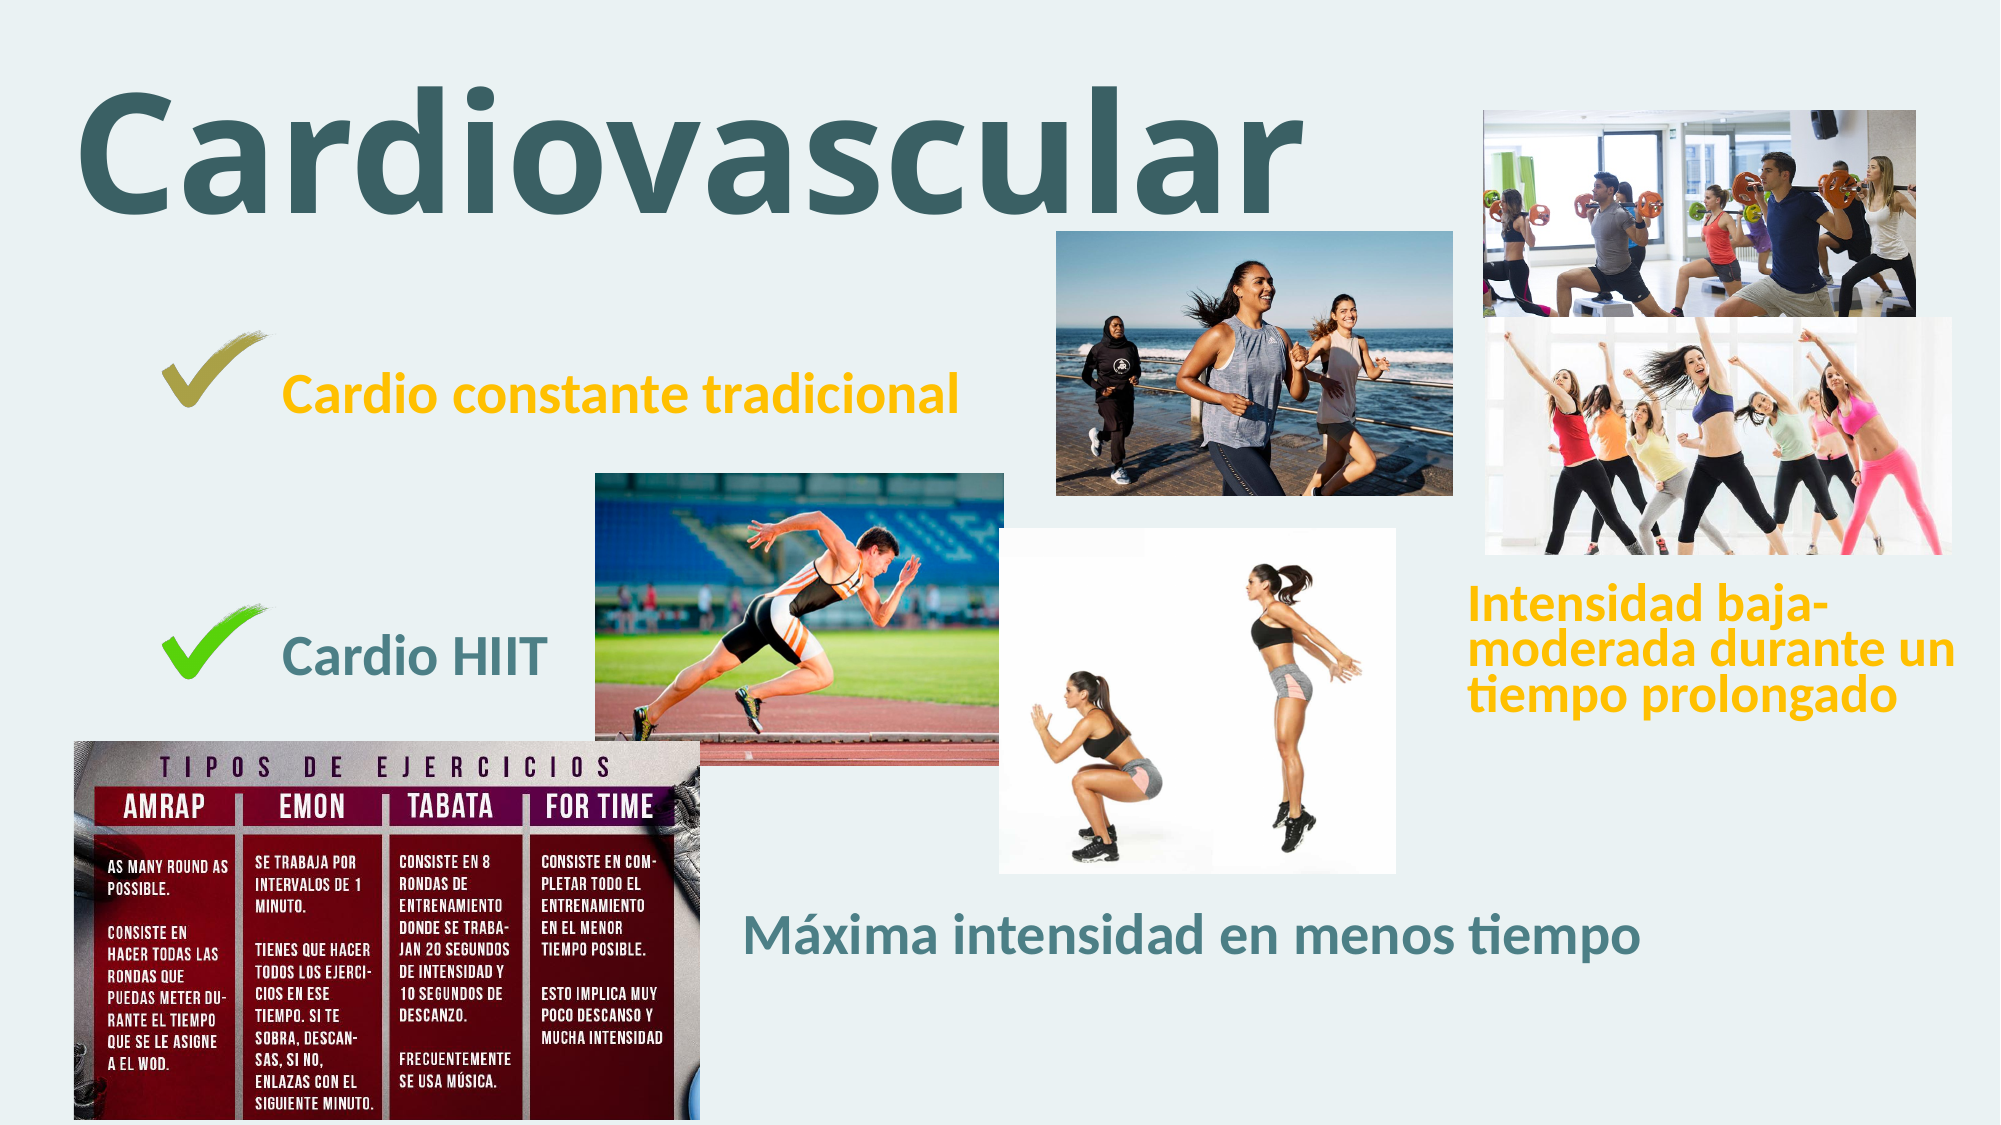

# Cardiovascular
Cardio constante tradicional
Intensidad baja-moderada durante un tiempo prolongado
Cardio HIIT
Máxima intensidad en menos tiempo